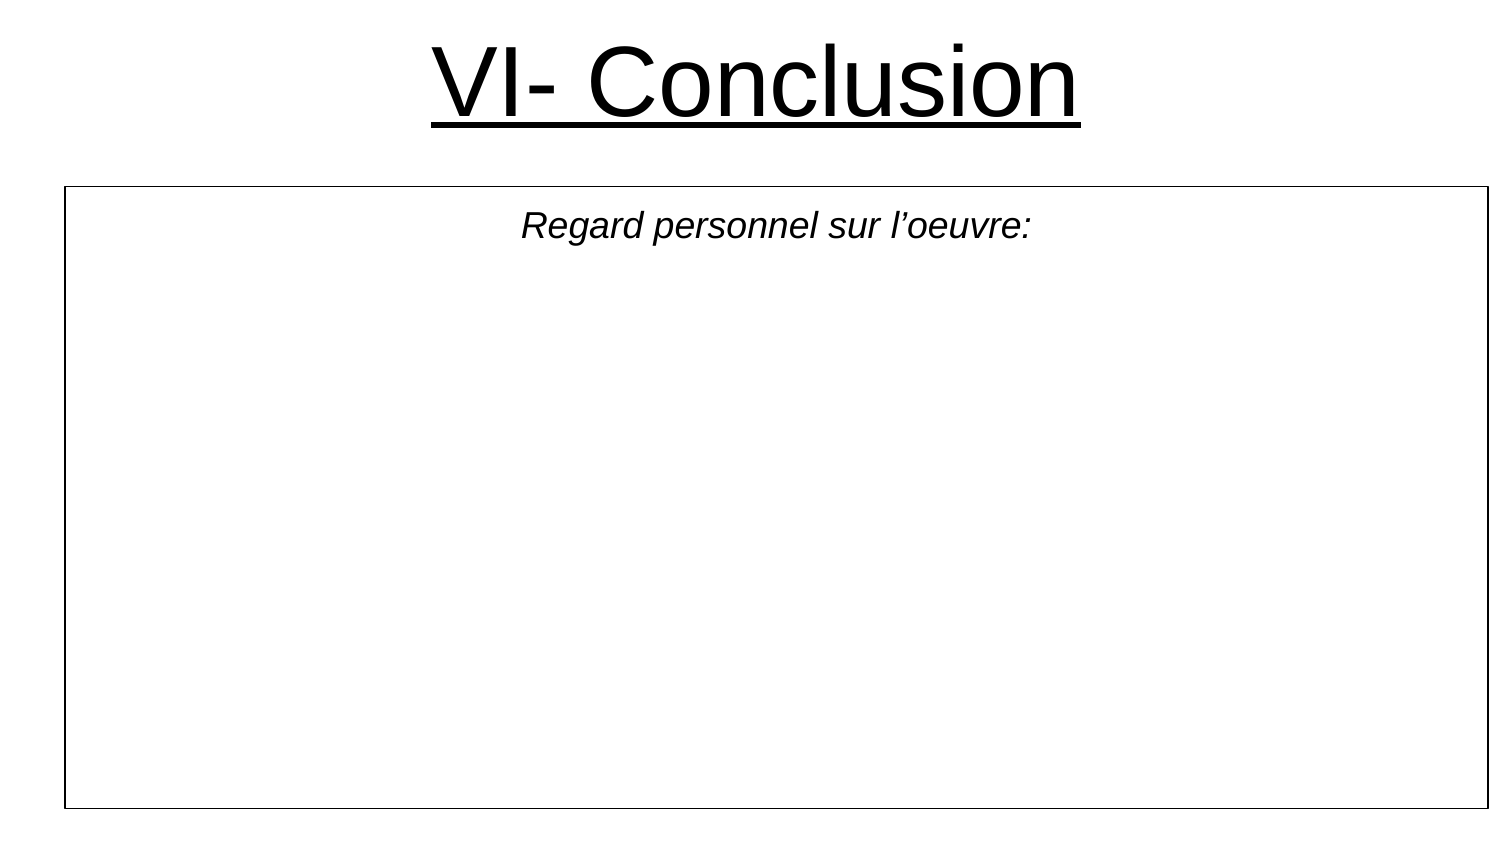

# VI- Conclusion
Regard personnel sur l’oeuvre: